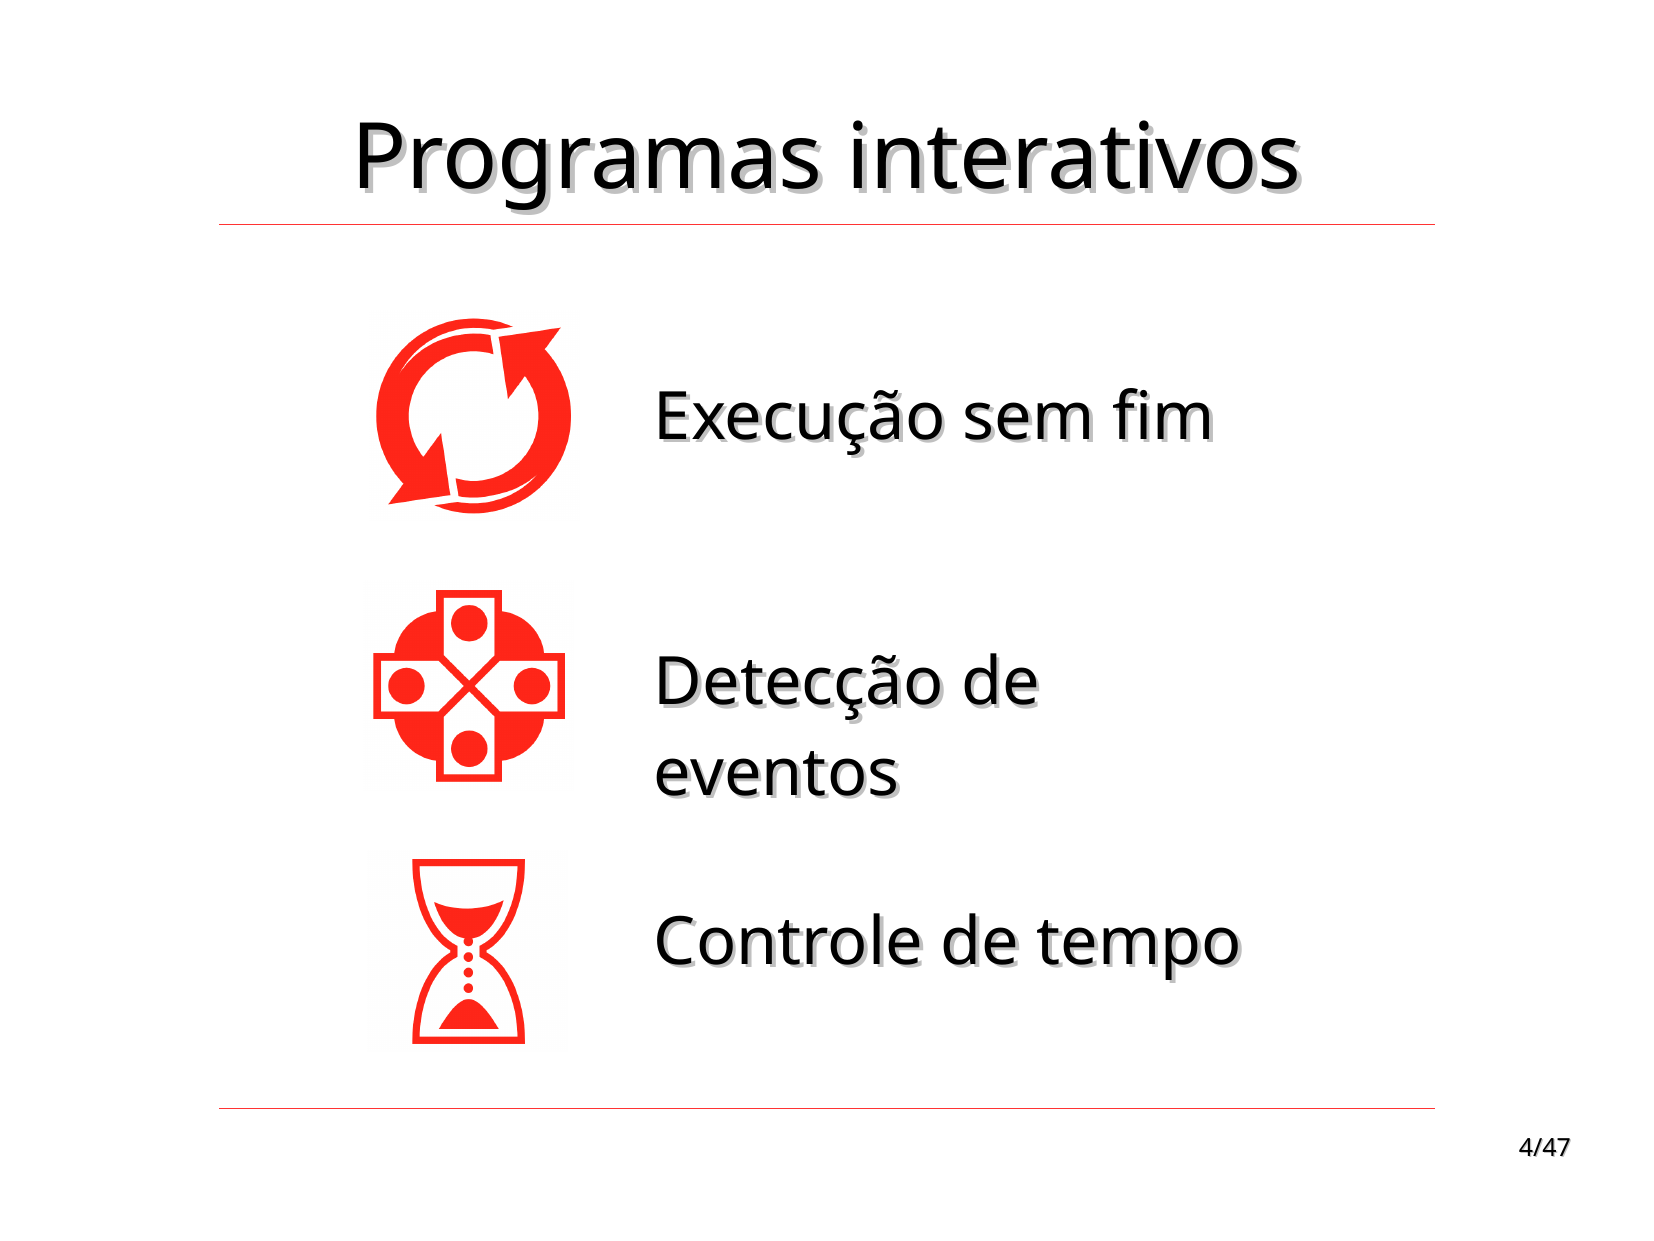

# Programas interativos
Execução sem fim
Detecção de eventos
Controle de tempo
4